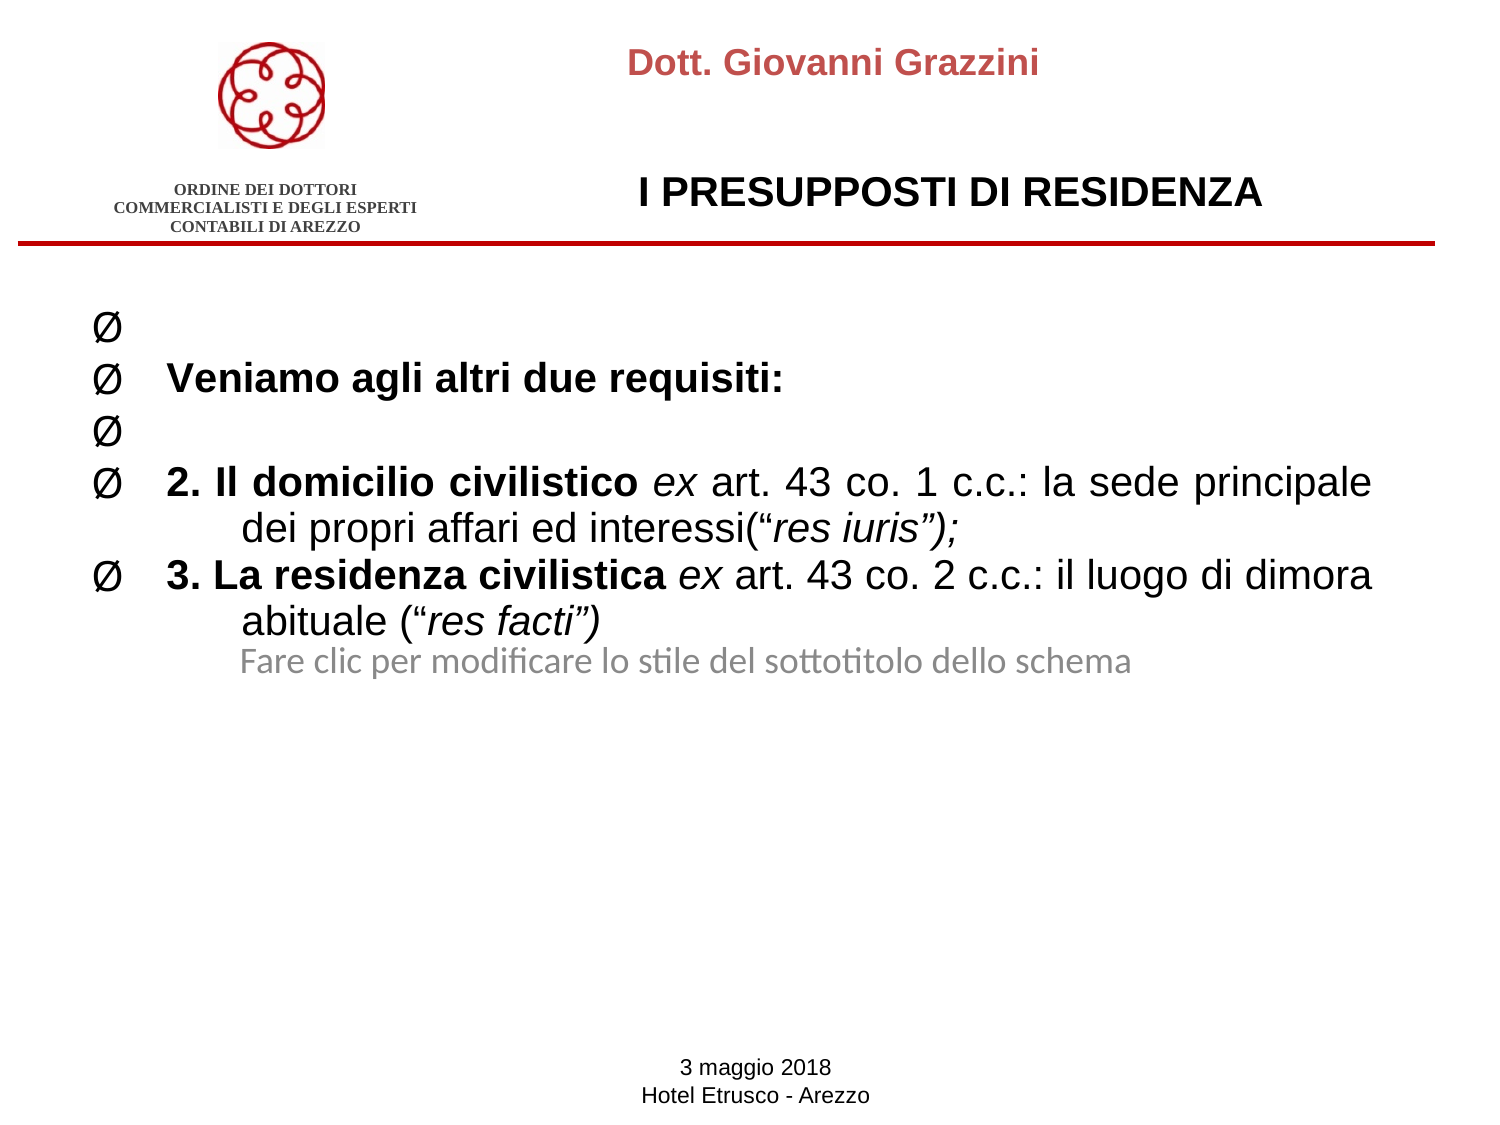

Dott. Giovanni Grazzini
I PRESUPPOSTI DI RESIDENZA
ORDINE DEI DOTTORI
COMMERCIALISTI E DEGLI ESPERTI
CONTABILI DI AREZZO
Veniamo agli altri due requisiti:
2. Il domicilio civilistico ex art. 43 co. 1 c.c.: la sede principale dei propri affari ed interessi(“res iuris”);
3. La residenza civilistica ex art. 43 co. 2 c.c.: il luogo di dimora abituale (“res facti”)
3 maggio 2018
Hotel Etrusco - Arezzo